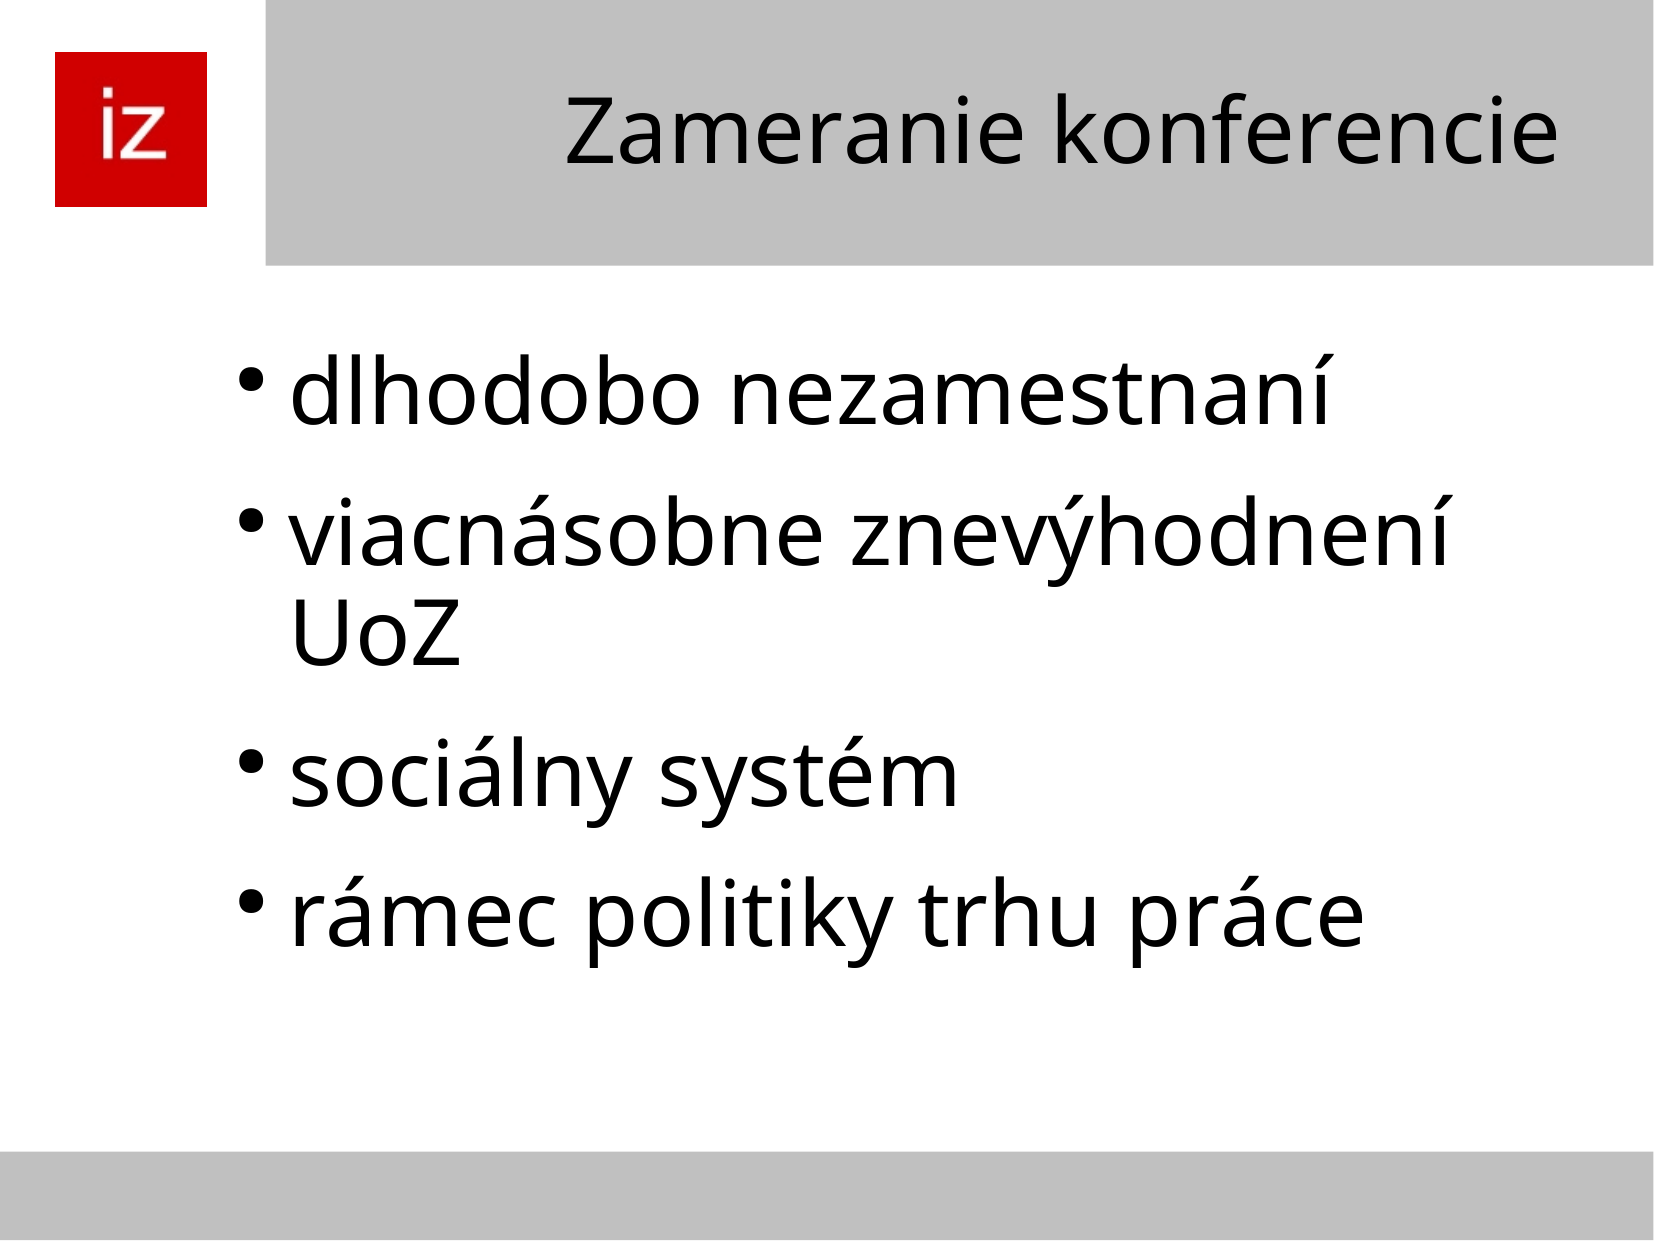

# Zameranie konferencie
dlhodobo nezamestnaní
viacnásobne znevýhodnení UoZ
sociálny systém
rámec politiky trhu práce